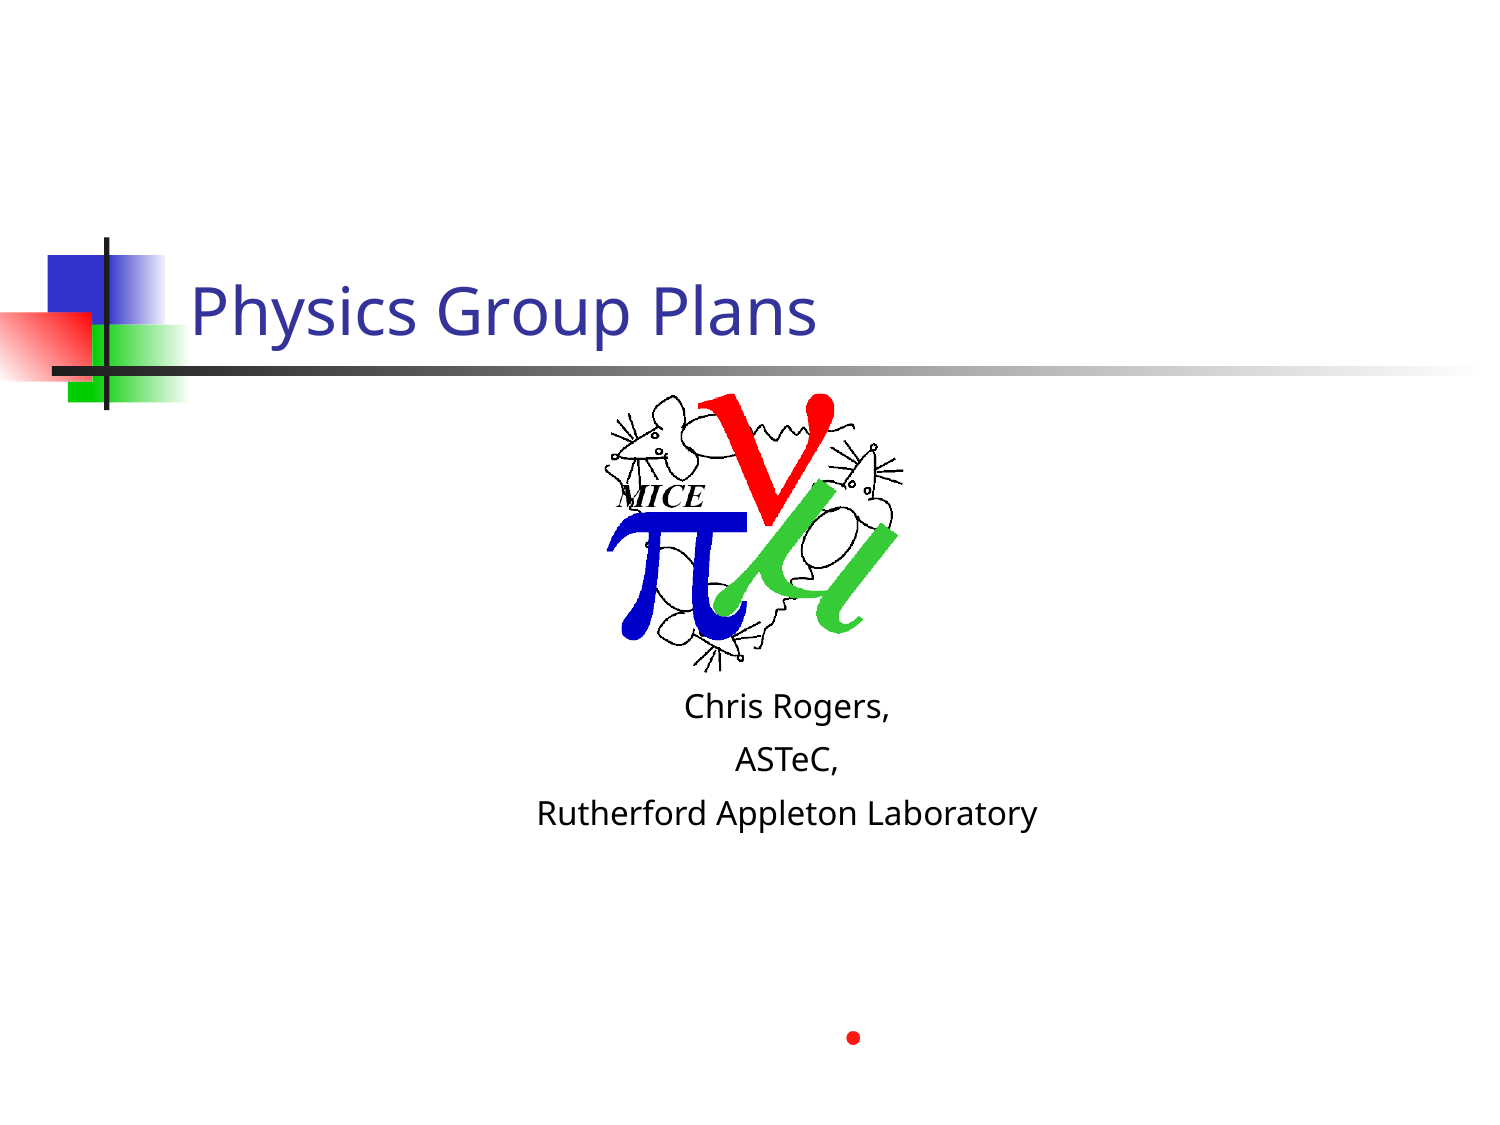

# Physics Group Plans
Chris Rogers,
ASTeC,
Rutherford Appleton Laboratory